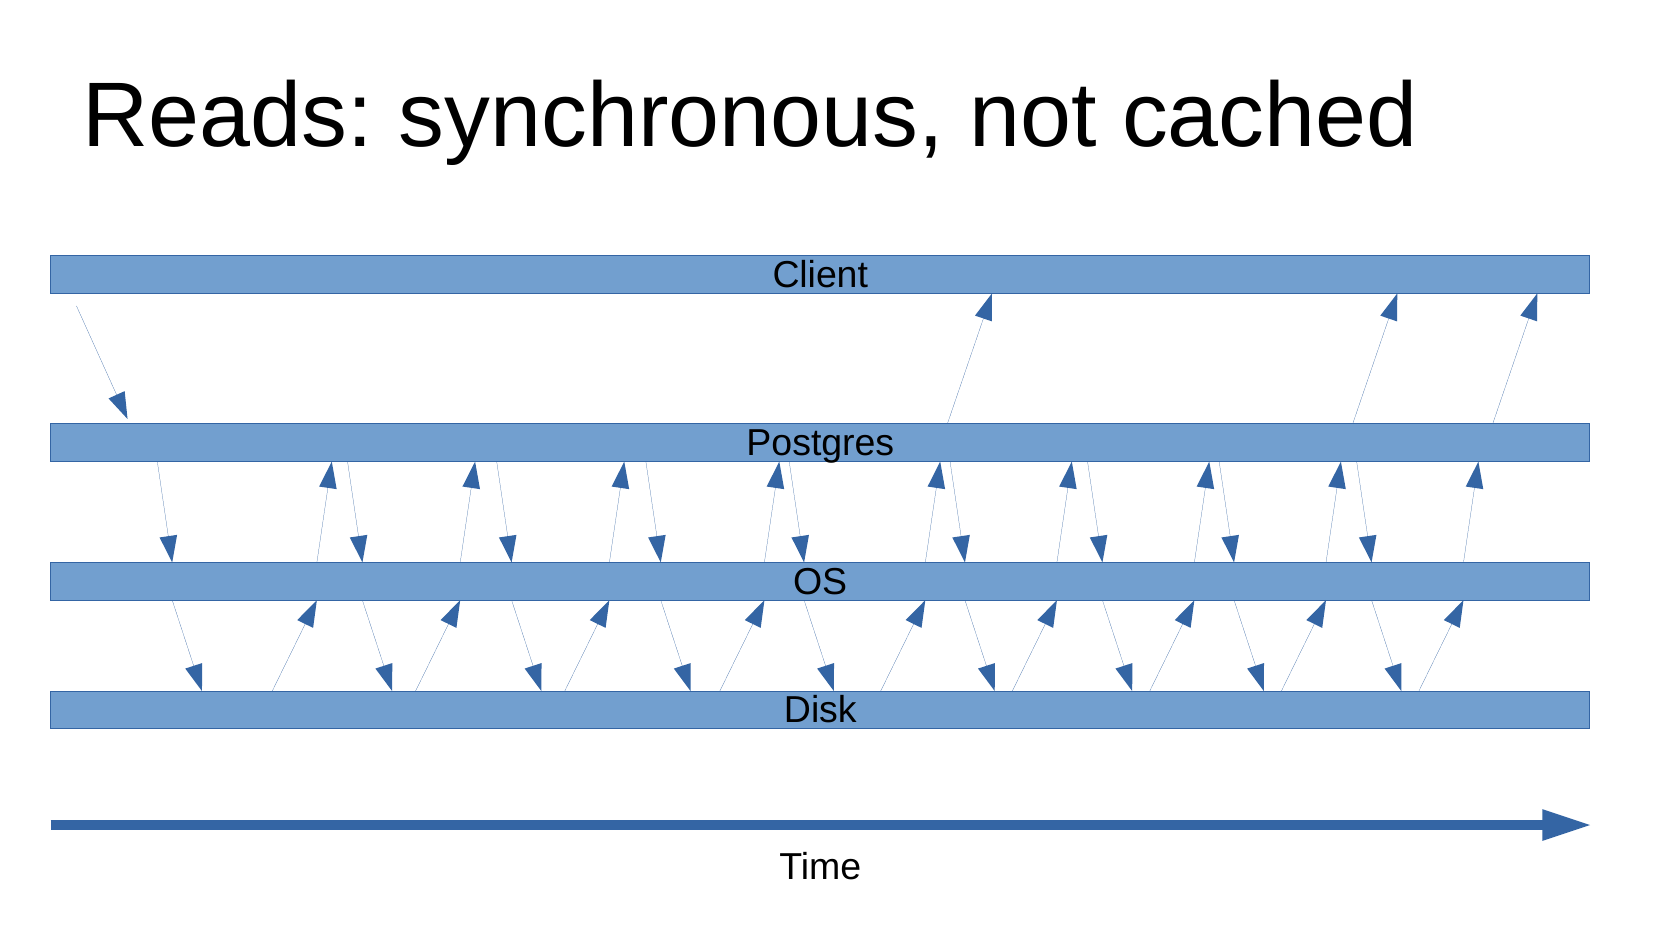

# Reads: synchronous, not cached
Client
Postgres
OS
Disk
Time